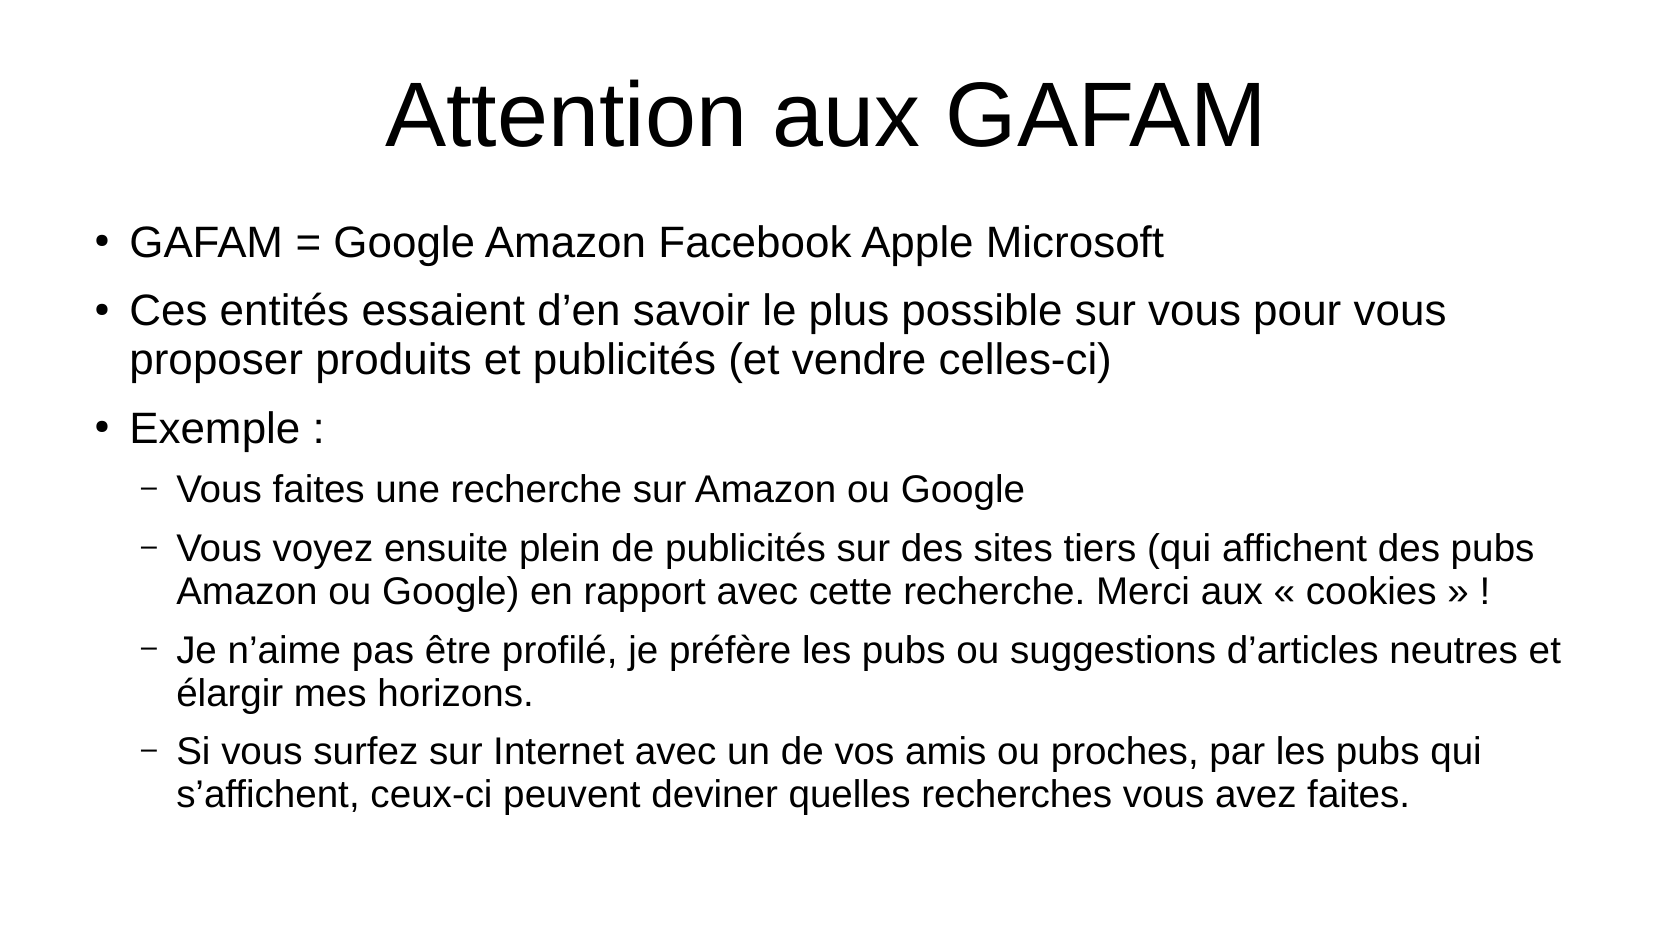

# Attention aux GAFAM
GAFAM = Google Amazon Facebook Apple Microsoft
Ces entités essaient d’en savoir le plus possible sur vous pour vous proposer produits et publicités (et vendre celles-ci)
Exemple :
Vous faites une recherche sur Amazon ou Google
Vous voyez ensuite plein de publicités sur des sites tiers (qui affichent des pubs Amazon ou Google) en rapport avec cette recherche. Merci aux « cookies » !
Je n’aime pas être profilé, je préfère les pubs ou suggestions d’articles neutres et élargir mes horizons.
Si vous surfez sur Internet avec un de vos amis ou proches, par les pubs qui s’affichent, ceux-ci peuvent deviner quelles recherches vous avez faites.